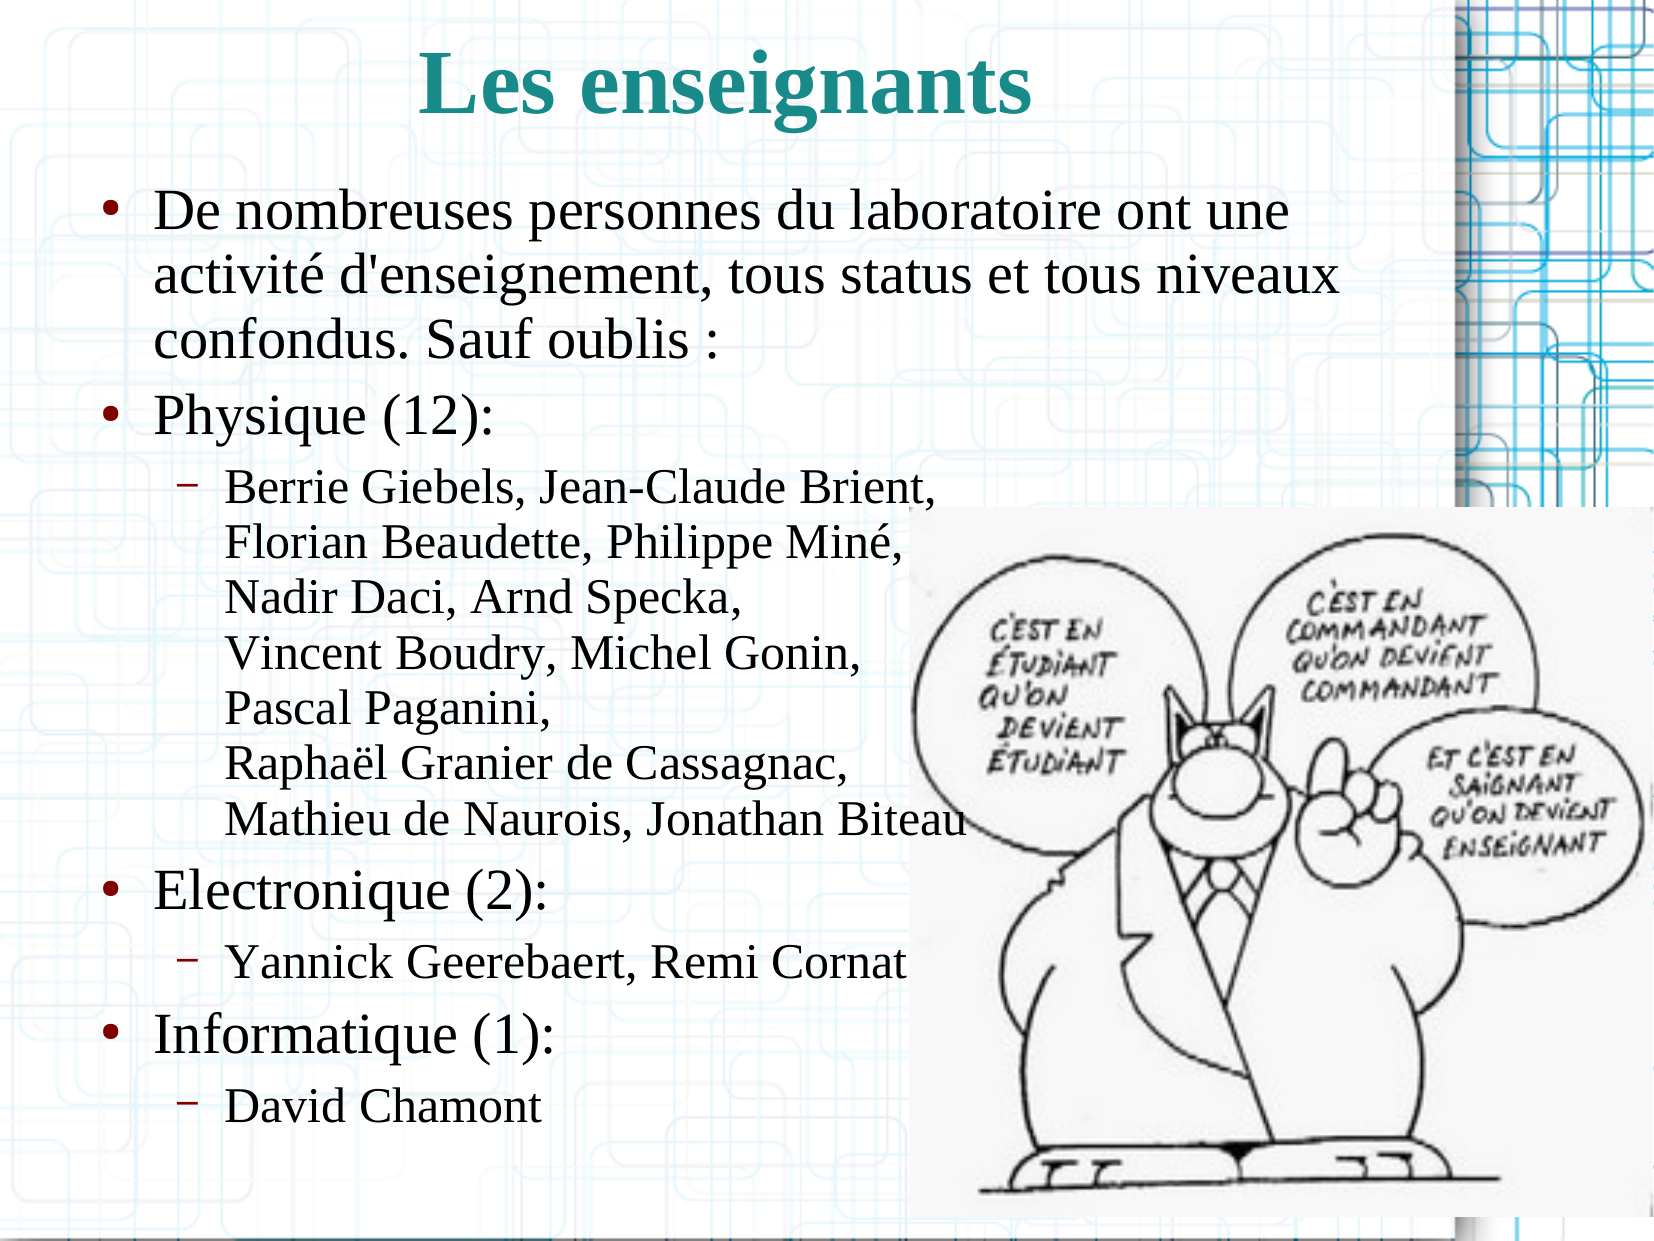

# Les enseignants
De nombreuses personnes du laboratoire ont une activité d'enseignement, tous status et tous niveaux confondus. Sauf oublis :
Physique (12):
Berrie Giebels, Jean-Claude Brient,
Florian Beaudette, Philippe Miné,
Nadir Daci, Arnd Specka,
Vincent Boudry, Michel Gonin,
Pascal Paganini,
Raphaël Granier de Cassagnac,
Mathieu de Naurois, Jonathan Biteau
Electronique (2):
Yannick Geerebaert, Remi Cornat
Informatique (1):
David Chamont